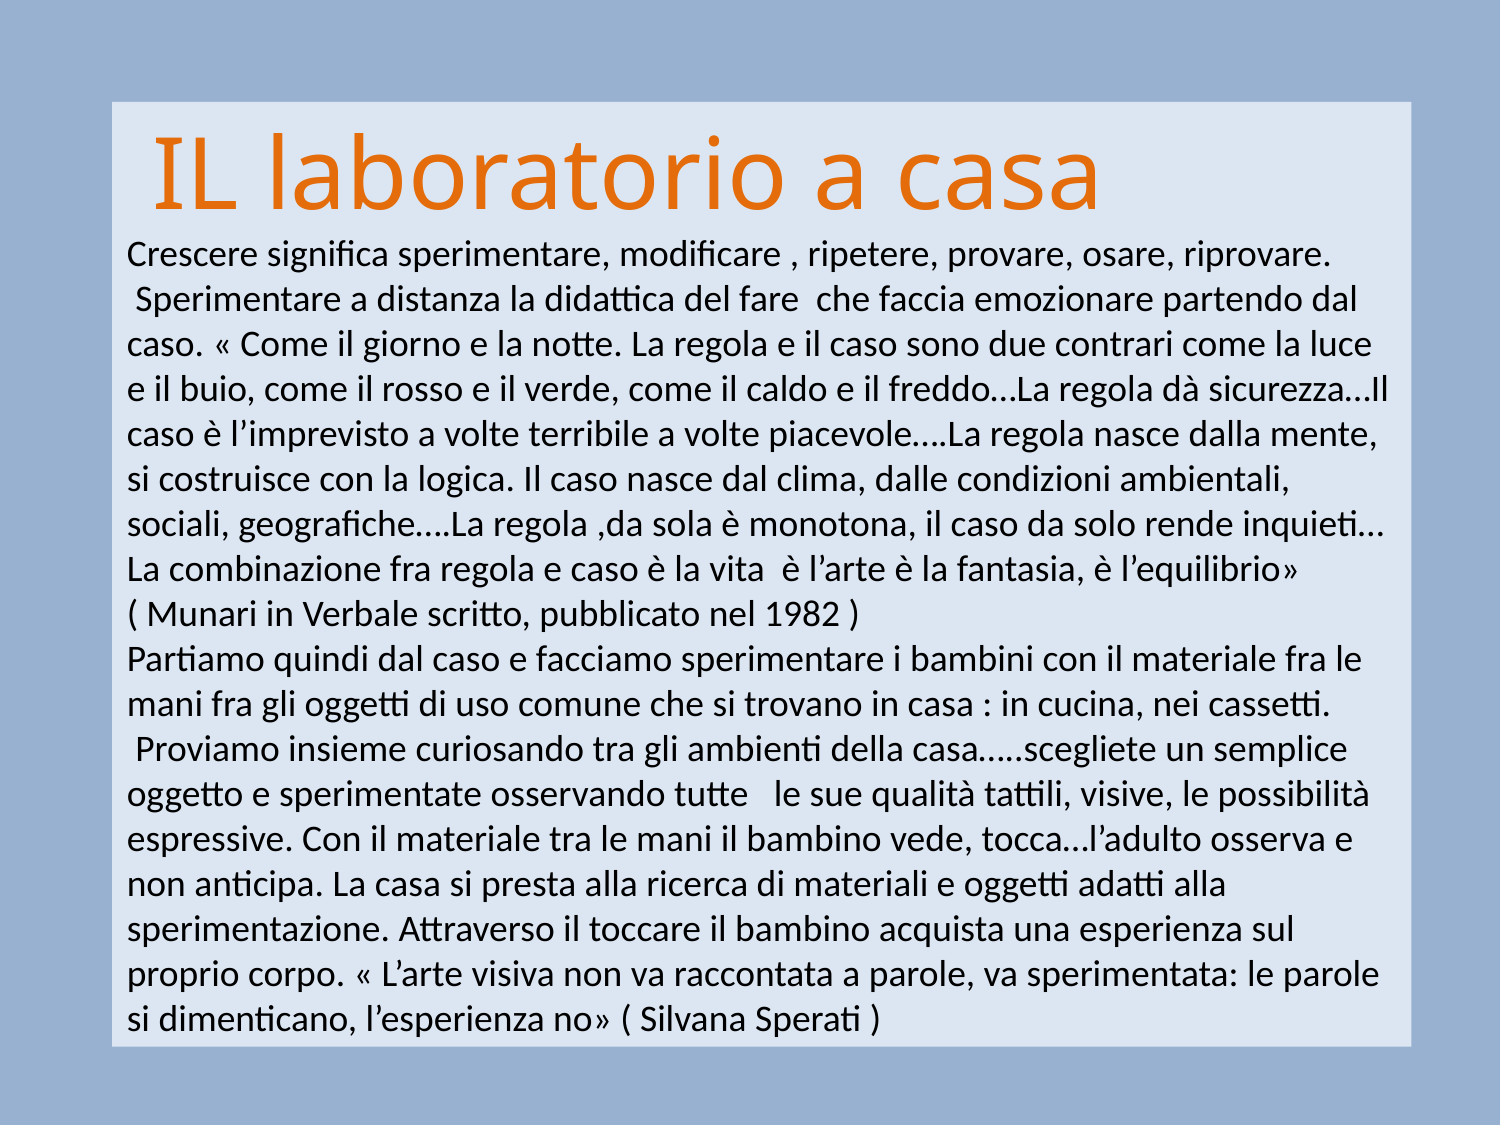

IL laboratorio a casa
Crescere significa sperimentare, modificare , ripetere, provare, osare, riprovare.
 Sperimentare a distanza la didattica del fare che faccia emozionare partendo dal caso. « Come il giorno e la notte. La regola e il caso sono due contrari come la luce e il buio, come il rosso e il verde, come il caldo e il freddo…La regola dà sicurezza…Il caso è l’imprevisto a volte terribile a volte piacevole….La regola nasce dalla mente, si costruisce con la logica. Il caso nasce dal clima, dalle condizioni ambientali, sociali, geografiche….La regola ,da sola è monotona, il caso da solo rende inquieti…La combinazione fra regola e caso è la vita è l’arte è la fantasia, è l’equilibrio» ( Munari in Verbale scritto, pubblicato nel 1982 )
Partiamo quindi dal caso e facciamo sperimentare i bambini con il materiale fra le mani fra gli oggetti di uso comune che si trovano in casa : in cucina, nei cassetti.
 Proviamo insieme curiosando tra gli ambienti della casa…..scegliete un semplice oggetto e sperimentate osservando tutte le sue qualità tattili, visive, le possibilità espressive. Con il materiale tra le mani il bambino vede, tocca…l’adulto osserva e non anticipa. La casa si presta alla ricerca di materiali e oggetti adatti alla sperimentazione. Attraverso il toccare il bambino acquista una esperienza sul proprio corpo. « L’arte visiva non va raccontata a parole, va sperimentata: le parole si dimenticano, l’esperienza no» ( Silvana Sperati )